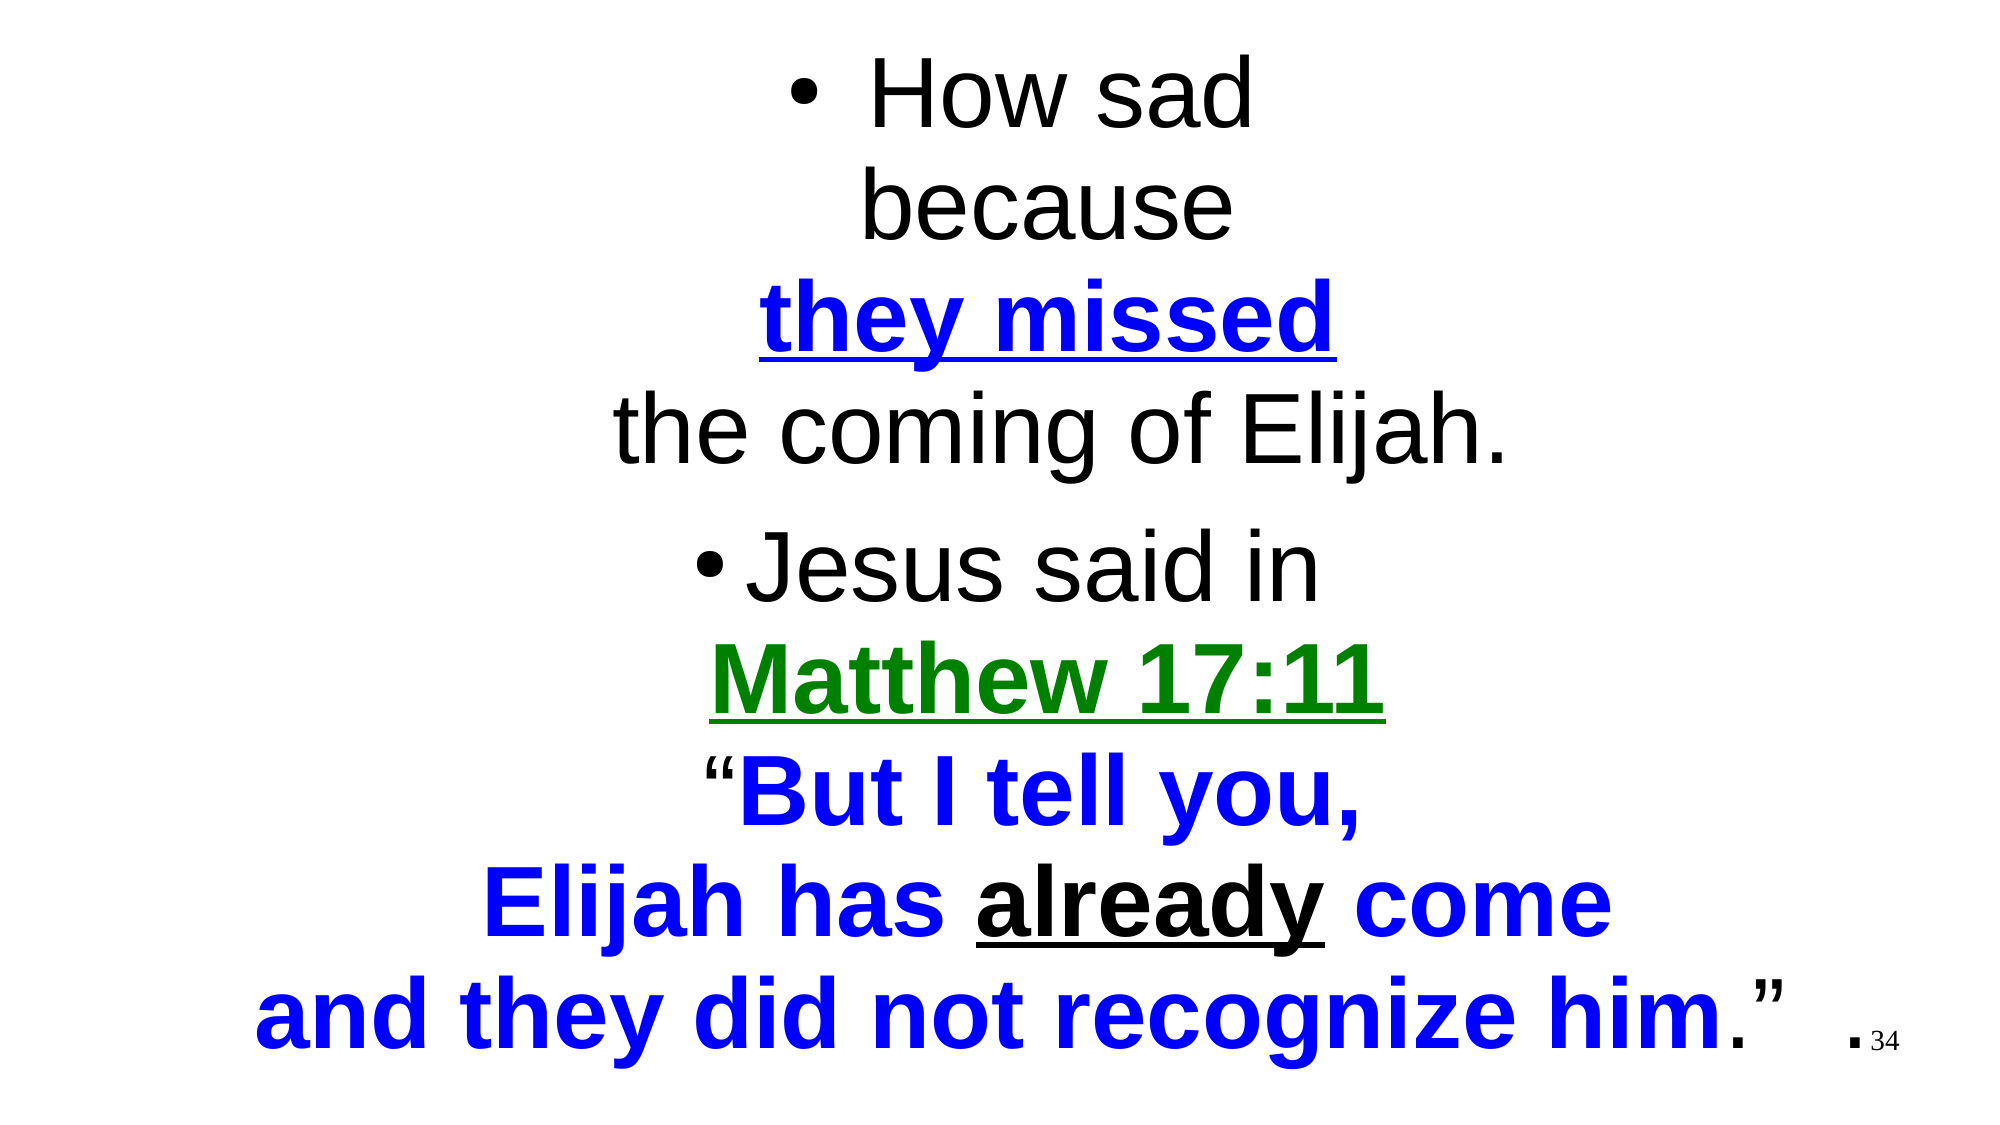

# How sad because they missed the coming of Elijah.
Jesus said in 
Matthew 17:11
“But I tell you,
Elijah has already come
 and they did not recognize him.”  .
34